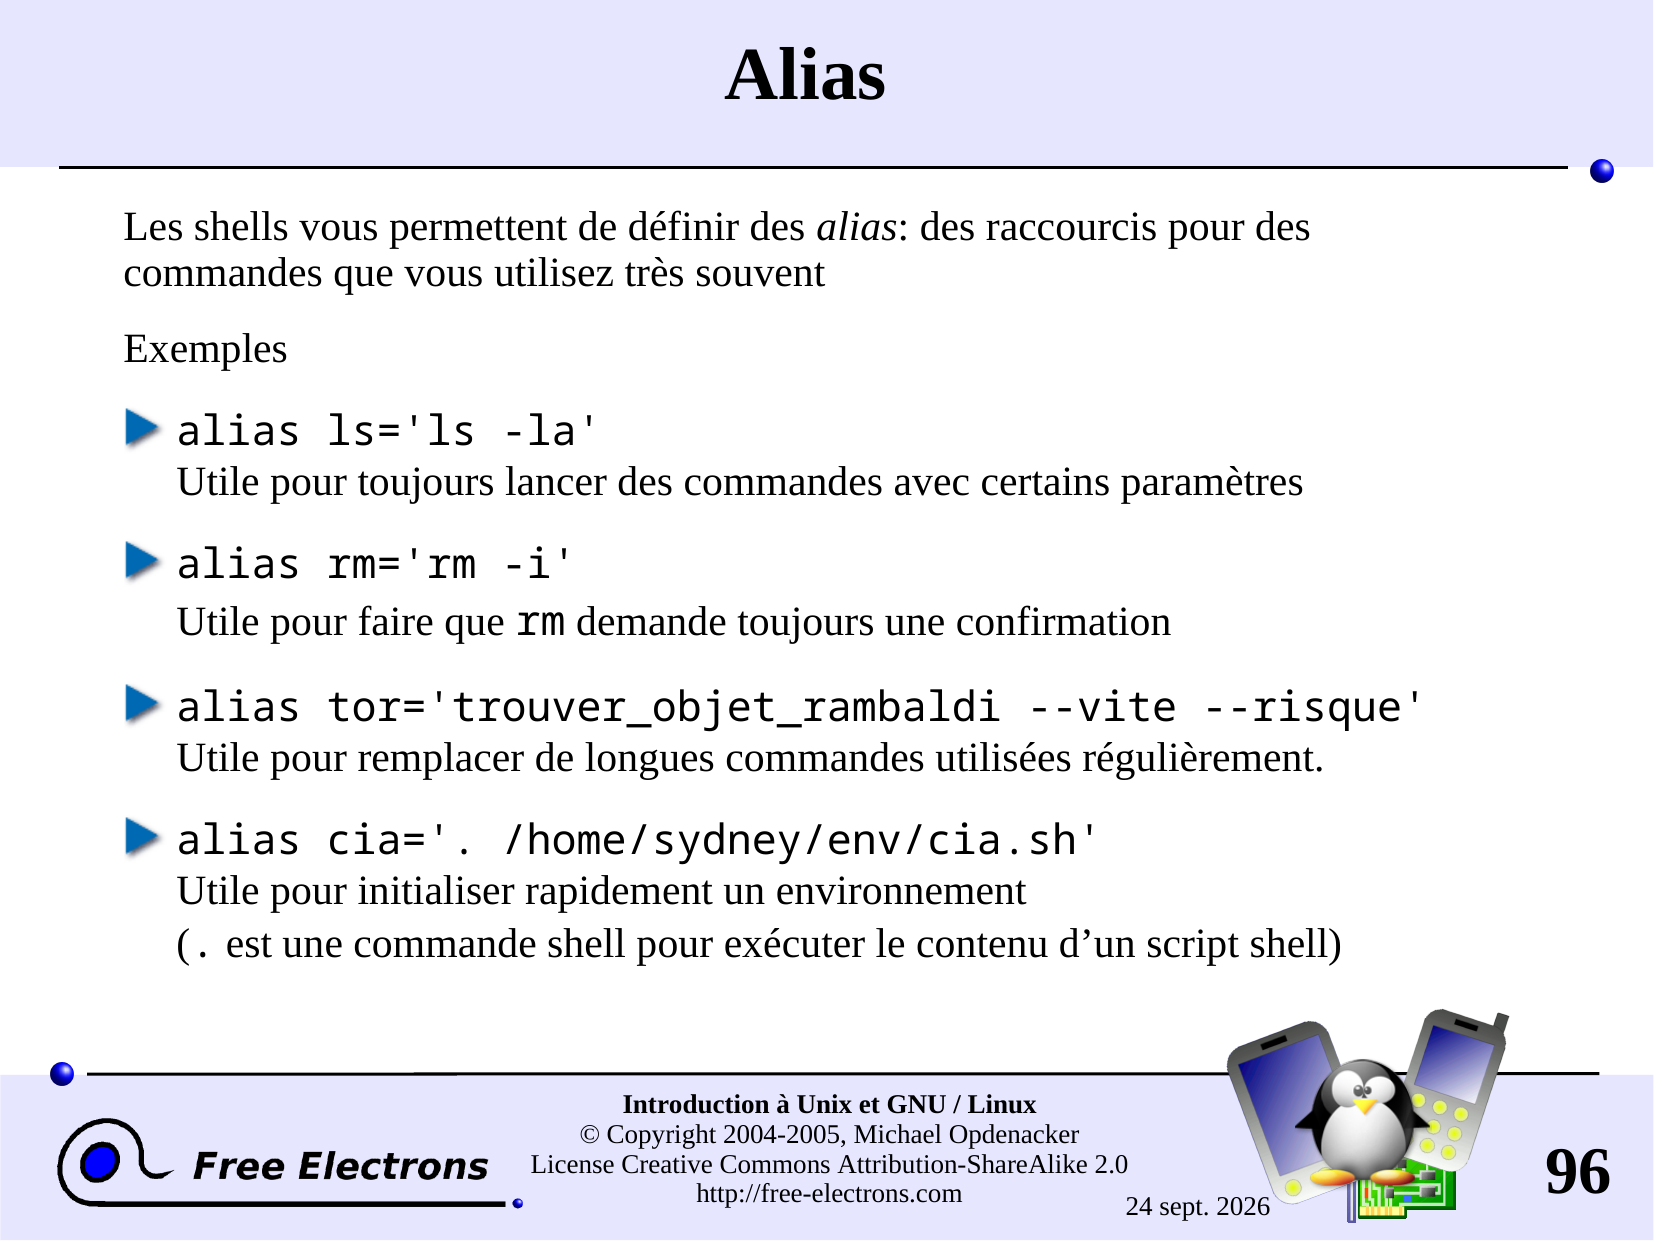

# Alias
Les shells vous permettent de définir des alias: des raccourcis pour des commandes que vous utilisez très souvent
Exemples
alias ls='ls -la'
Utile pour toujours lancer des commandes avec certains paramètres
alias rm='rm -i'
Utile pour faire que rm demande toujours une confirmation
alias tor='trouver_objet_rambaldi --vite --risque'
Utile pour remplacer de longues commandes utilisées régulièrement.
alias cia='. /home/sydney/env/cia.sh'
Utile pour initialiser rapidement un environnement
(. est une commande shell pour exécuter le contenu d’un script shell)